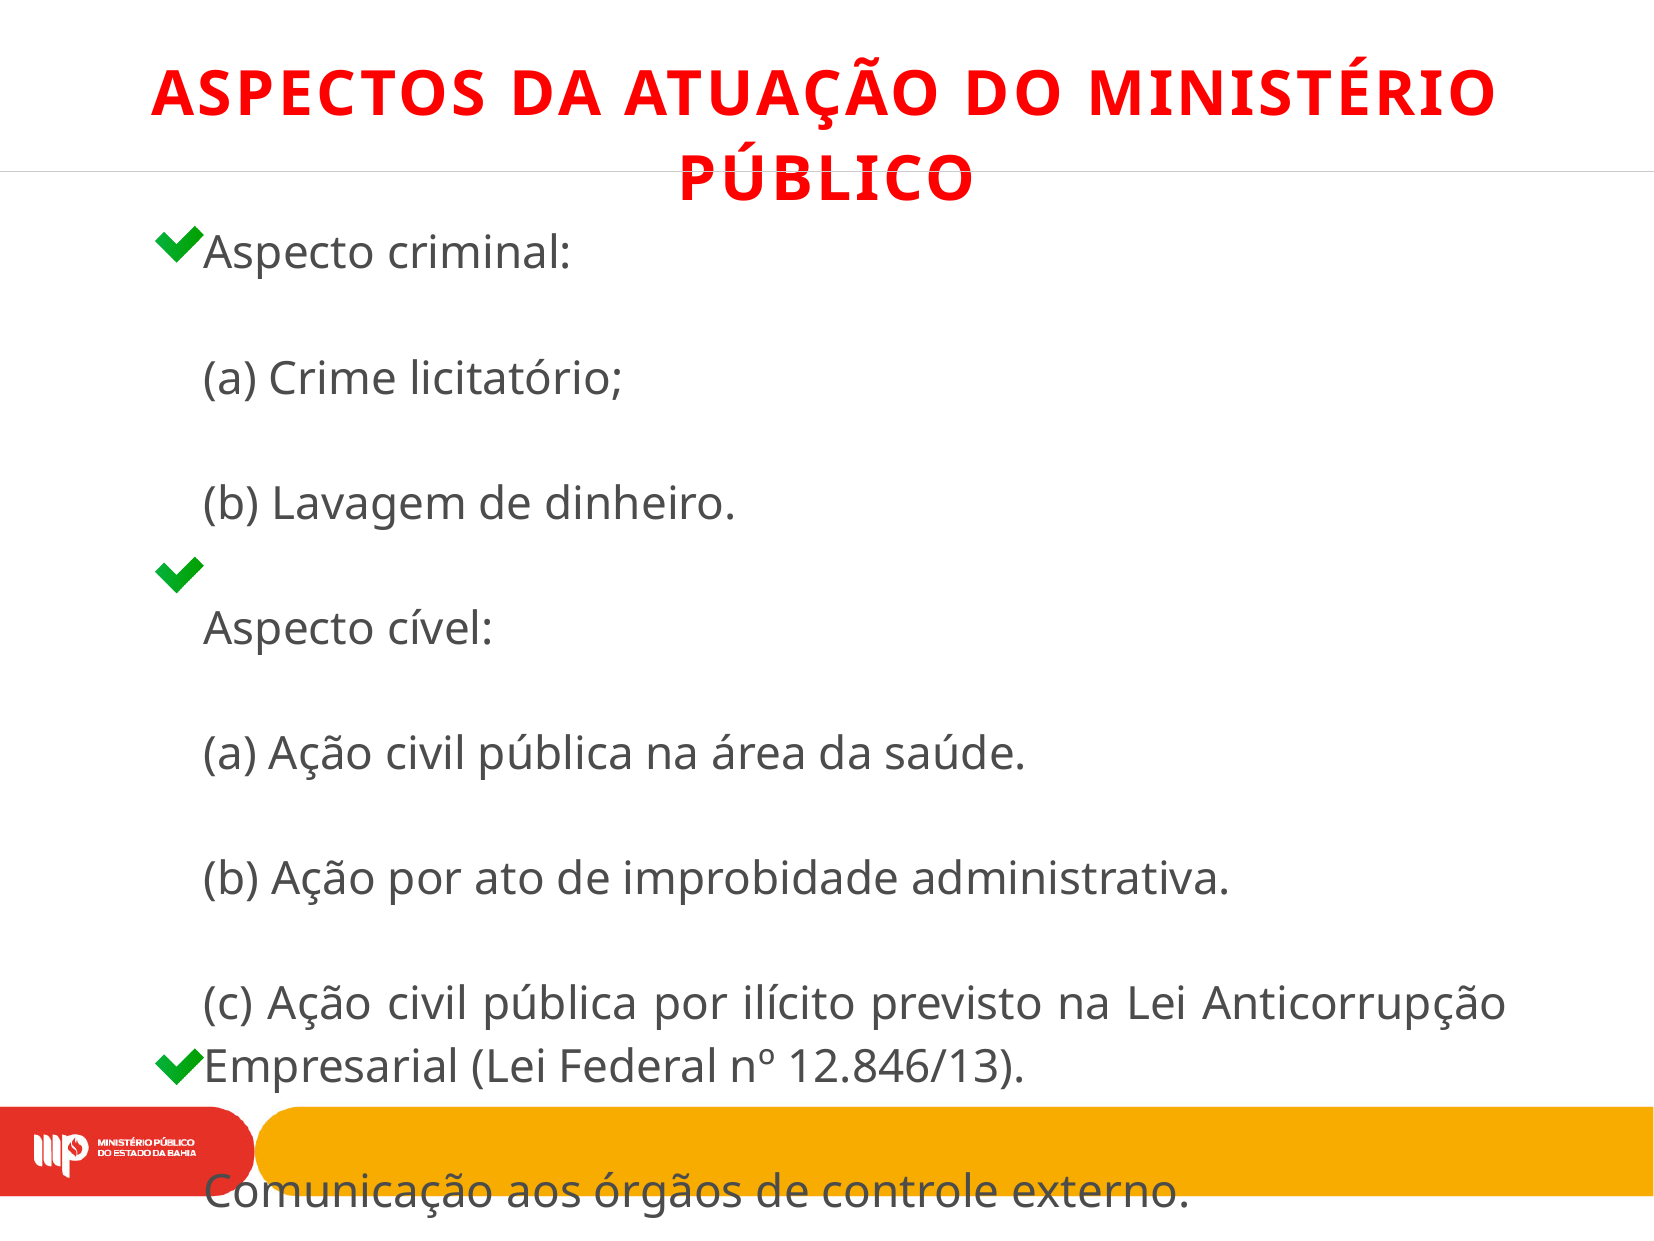

ASPECTOS DA ATUAÇÃO DO MINISTÉRIO PÚBLICO
Aspecto criminal:
(a) Crime licitatório;
(b) Lavagem de dinheiro.
Aspecto cível:
(a) Ação civil pública na área da saúde.
(b) Ação por ato de improbidade administrativa.
(c) Ação civil pública por ilícito previsto na Lei Anticorrupção Empresarial (Lei Federal nº 12.846/13).
Comunicação aos órgãos de controle externo.